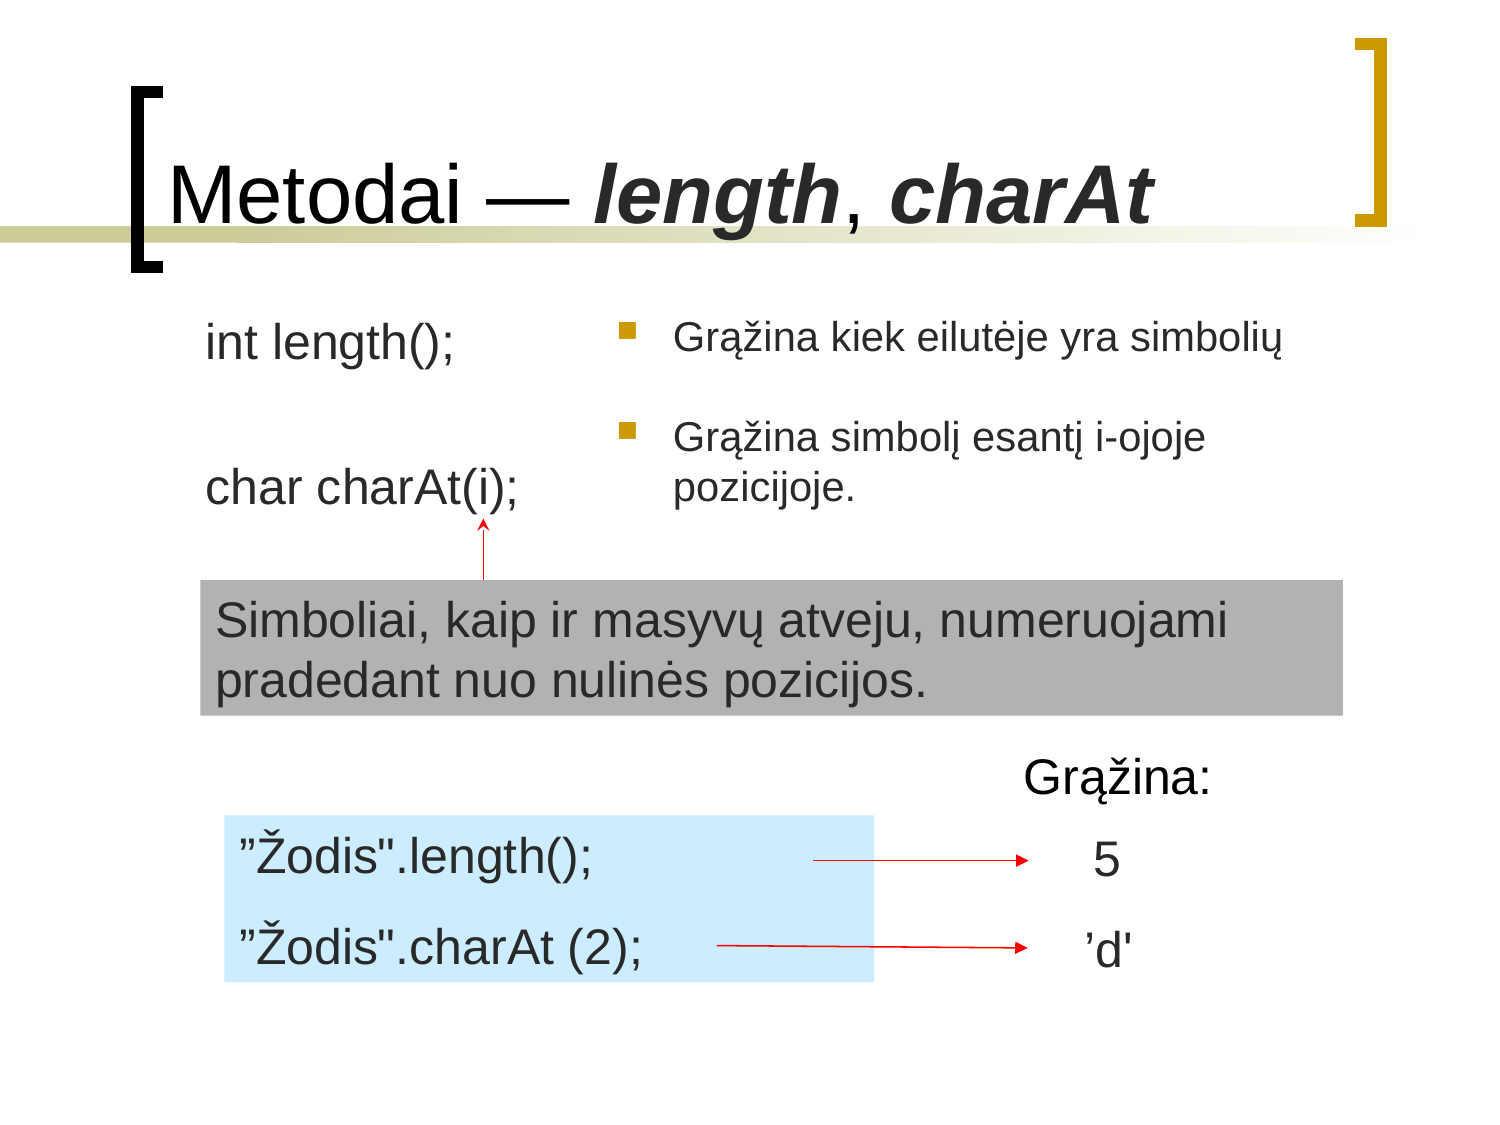

# Metodai — length, charAt
int length();
char charAt(i);
Grąžina kiek eilutėje yra simbolių
Grąžina simbolį esantį i-ojoje pozicijoje.
Simboliai, kaip ir masyvų atveju, numeruojami pradedant nuo nulinės pozicijos.
Grąžina:
”Žodis".length();
”Žodis".charAt (2);
 5
’d'